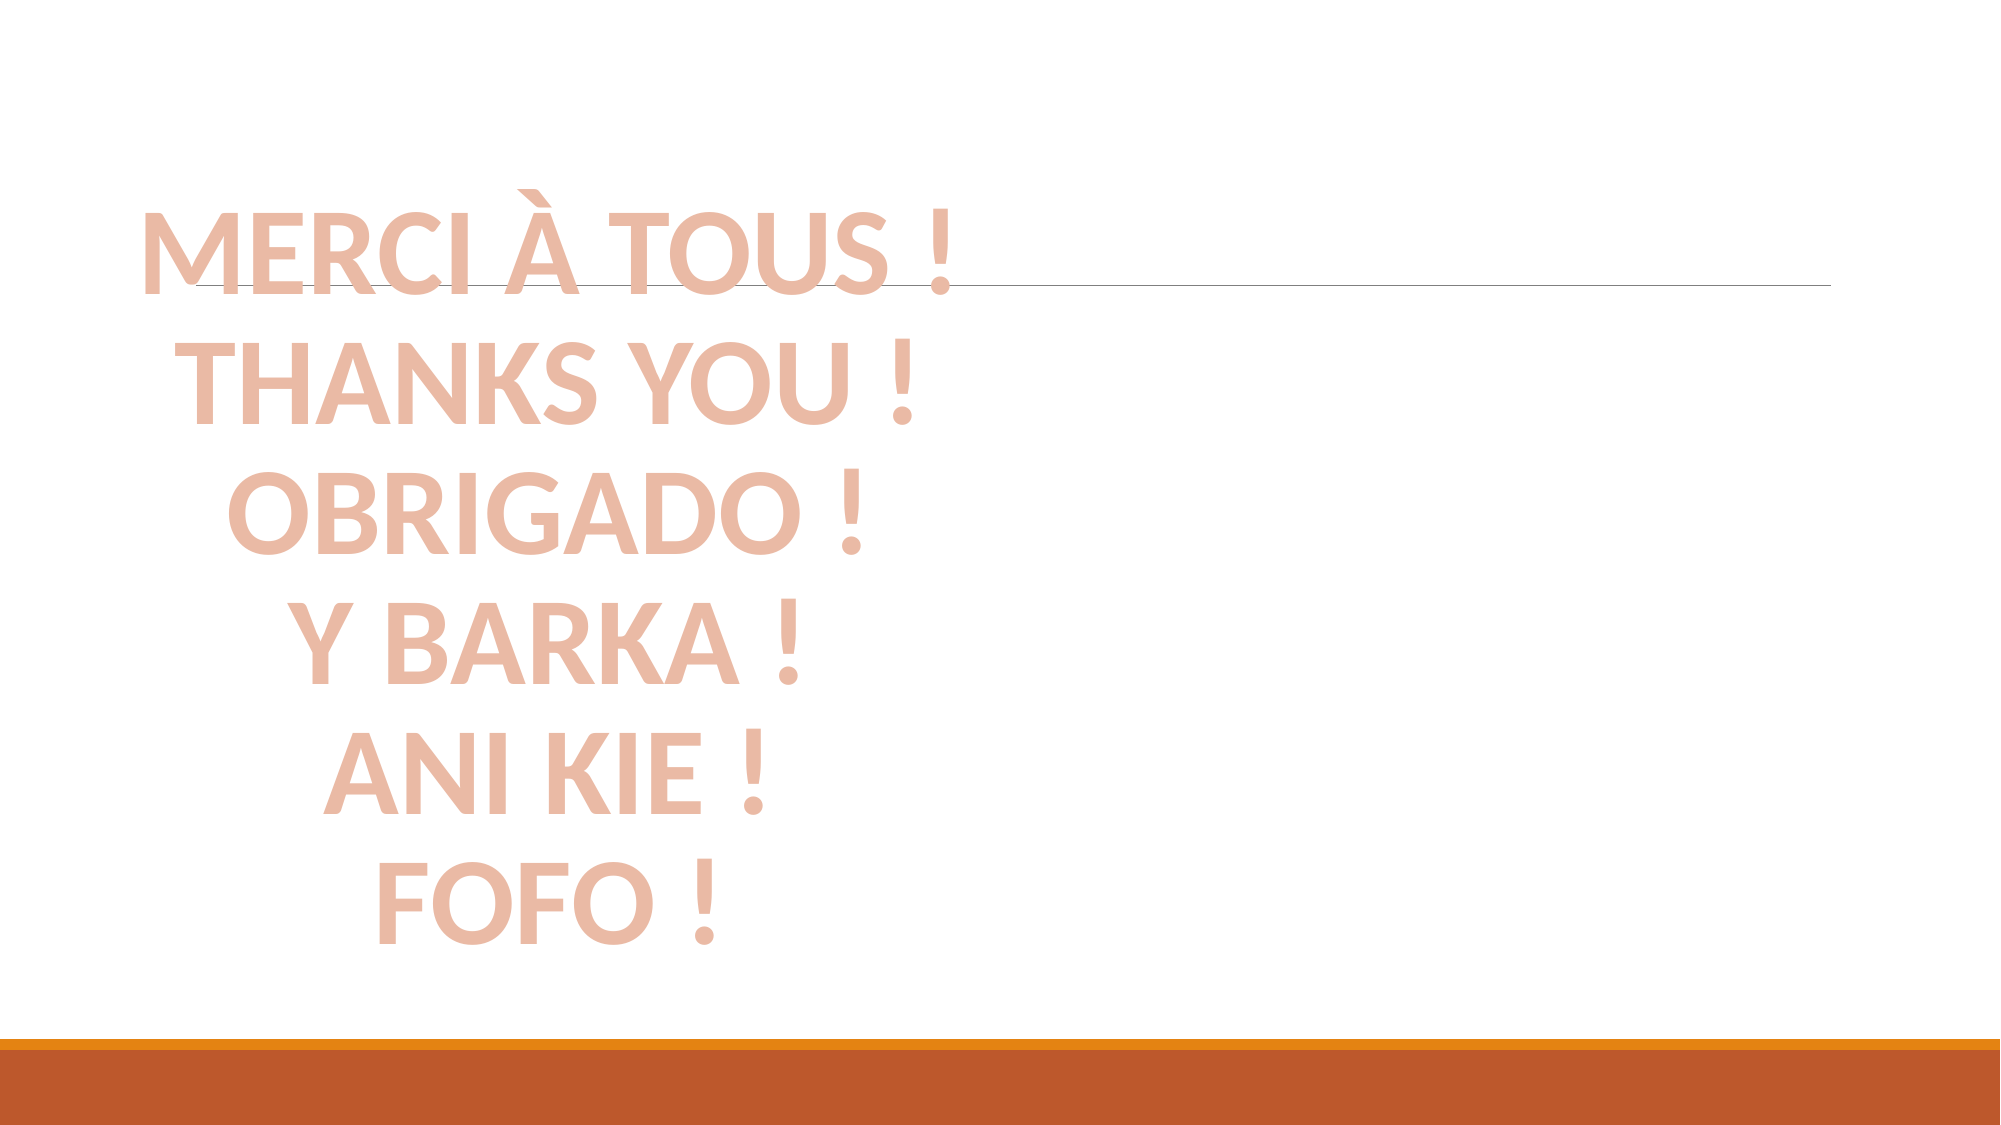

#
MERCI À TOUS !
THANKS YOU !
OBRIGADO !
Y BARKA !
ANI KIE !
FOFO !